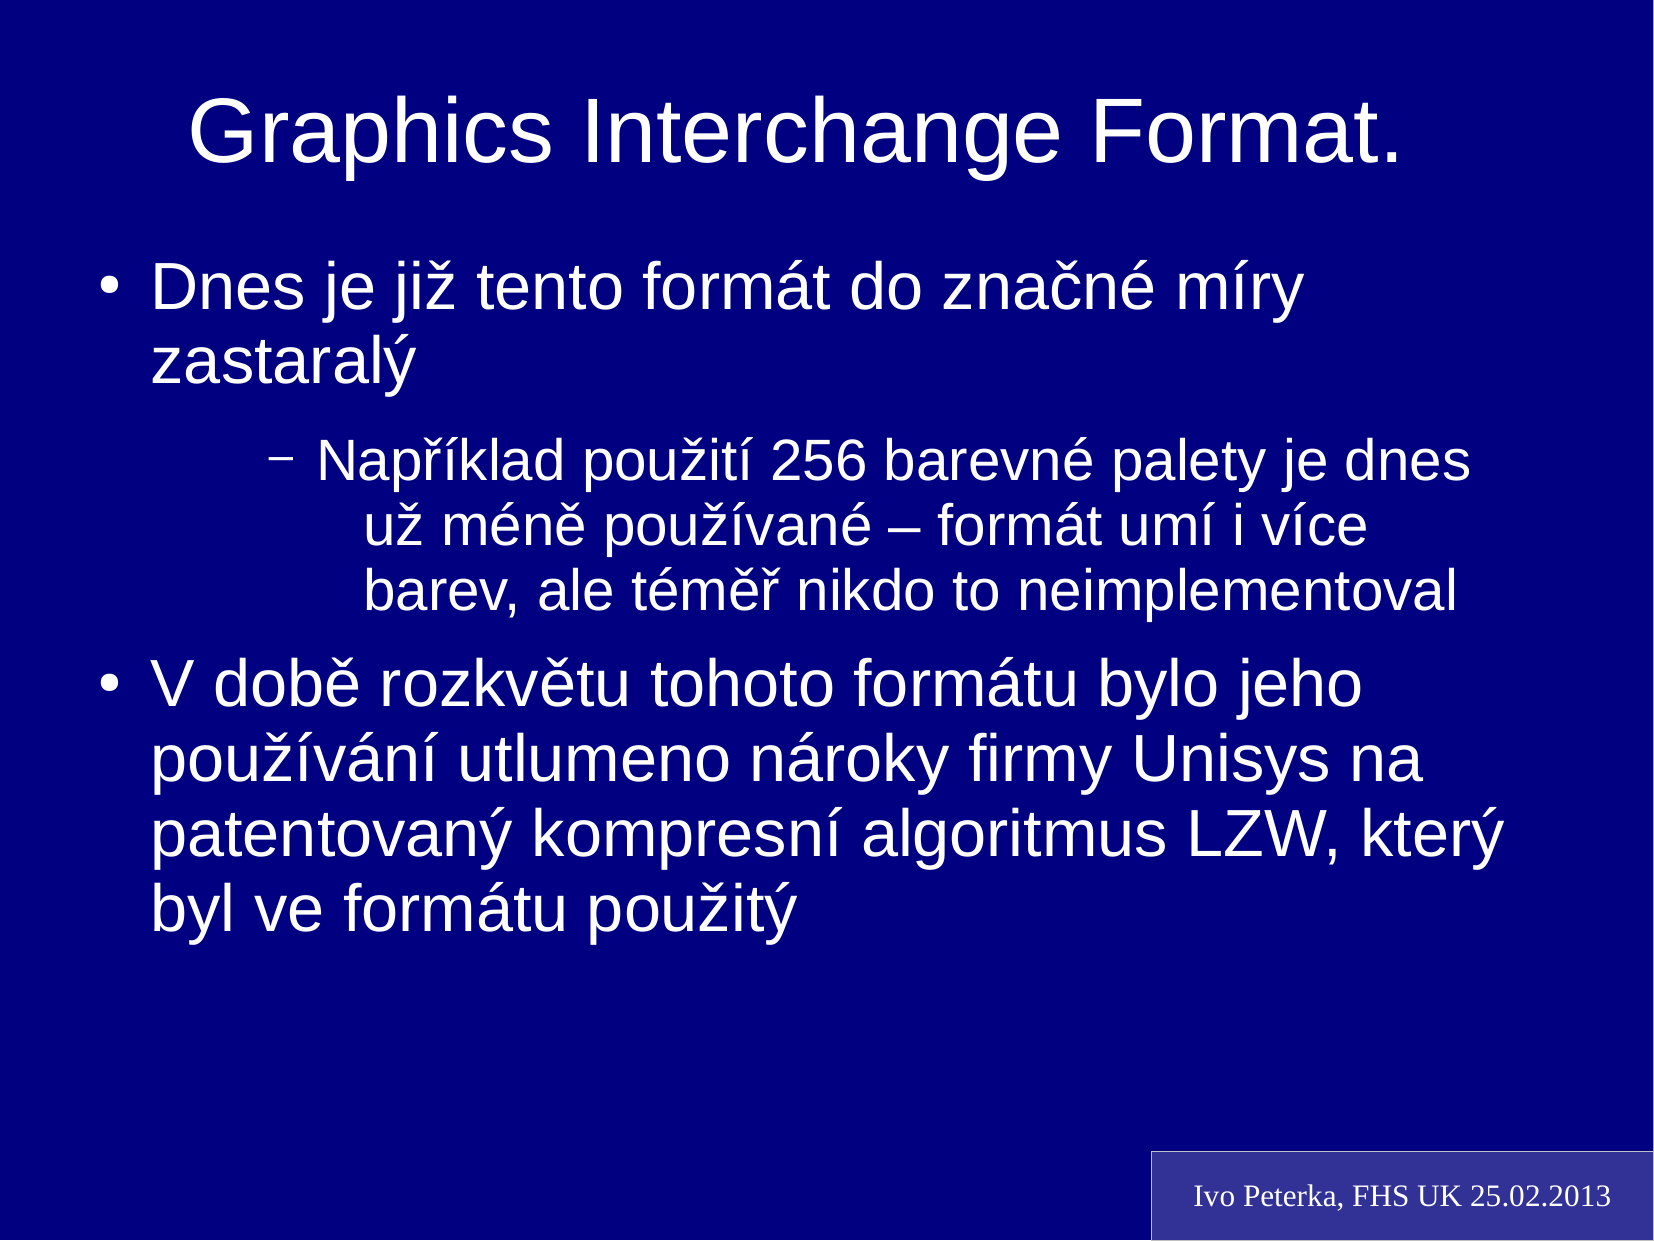

# Graphics Interchange Format.
Dnes je již tento formát do značné míry zastaralý
Například použití 256 barevné palety je dnes už méně používané – formát umí i více barev, ale téměř nikdo to neimplementoval
V době rozkvětu tohoto formátu bylo jeho používání utlumeno nároky firmy Unisys na patentovaný kompresní algoritmus LZW, který byl ve formátu použitý